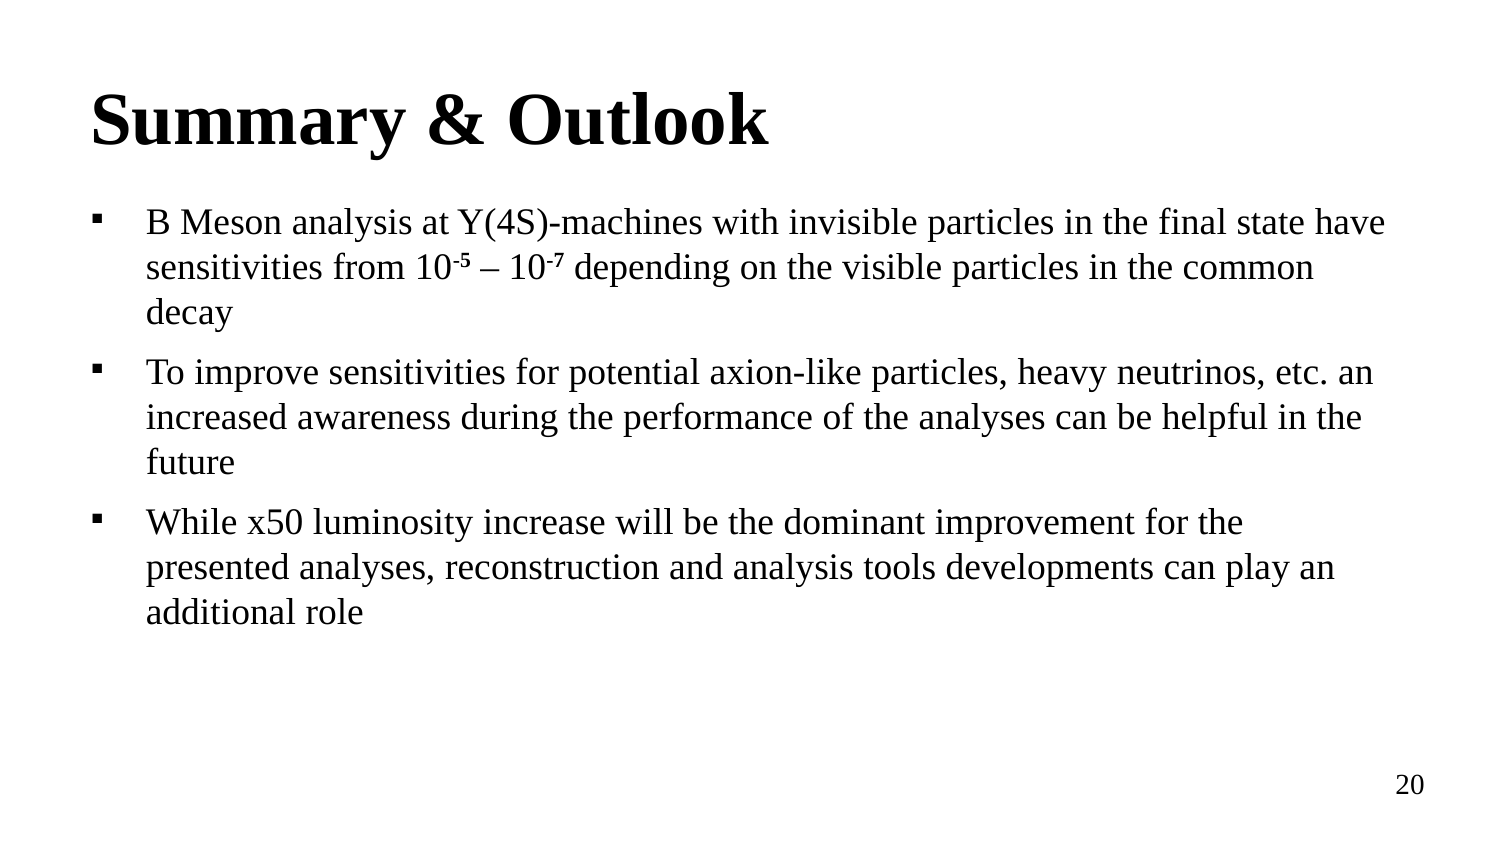

# Summary & Outlook
B Meson analysis at Y(4S)-machines with invisible particles in the final state have sensitivities from 10-5 – 10-7 depending on the visible particles in the common decay
To improve sensitivities for potential axion-like particles, heavy neutrinos, etc. an increased awareness during the performance of the analyses can be helpful in the future
While x50 luminosity increase will be the dominant improvement for the presented analyses, reconstruction and analysis tools developments can play an additional role
20